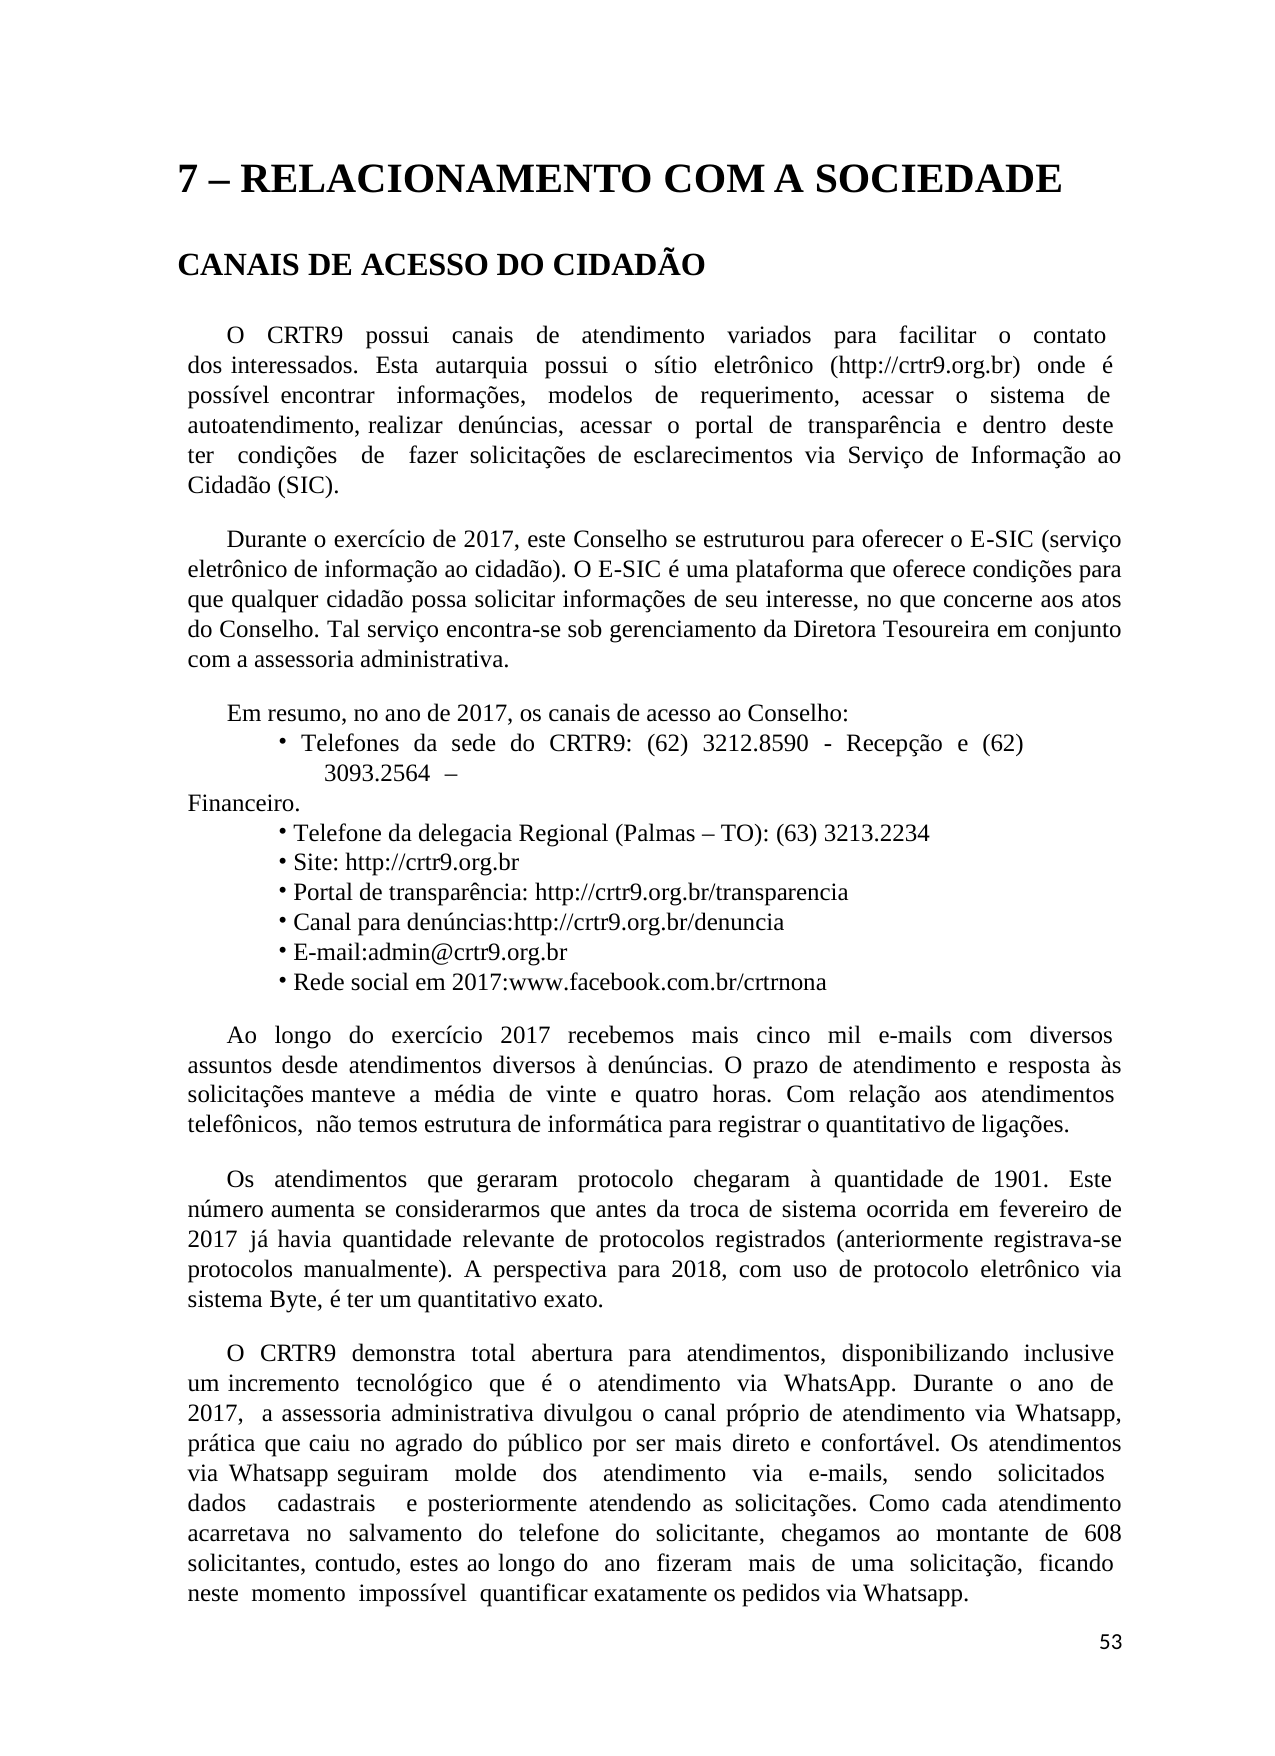

7 – RELACIONAMENTO COM A SOCIEDADE
CANAIS DE ACESSO DO CIDADÃO
O CRTR9 possui canais de atendimento variados para facilitar o contato dos interessados. Esta autarquia possui o sítio eletrônico (http://crtr9.org.br) onde é possível encontrar informações, modelos de requerimento, acessar o sistema de autoatendimento, realizar denúncias, acessar o portal de transparência e dentro deste ter condições de fazer solicitações de esclarecimentos via Serviço de Informação ao Cidadão (SIC).
Durante o exercício de 2017, este Conselho se estruturou para oferecer o E-SIC (serviço eletrônico de informação ao cidadão). O E-SIC é uma plataforma que oferece condições para que qualquer cidadão possa solicitar informações de seu interesse, no que concerne aos atos do Conselho. Tal serviço encontra-se sob gerenciamento da Diretora Tesoureira em conjunto com a assessoria administrativa.
Em resumo, no ano de 2017, os canais de acesso ao Conselho:
Telefones da sede do CRTR9: (62) 3212.8590 - Recepção e (62) 3093.2564 –
Financeiro.
Telefone da delegacia Regional (Palmas – TO): (63) 3213.2234
Site: http://crtr9.org.br
Portal de transparência: http://crtr9.org.br/transparencia
Canal para denúncias:http://crtr9.org.br/denuncia
E-mail:admin@crtr9.org.br
Rede social em 2017:www.facebook.com.br/crtrnona
Ao longo do exercício 2017 recebemos mais cinco mil e-mails com diversos assuntos desde atendimentos diversos à denúncias. O prazo de atendimento e resposta às solicitações manteve a média de vinte e quatro horas. Com relação aos atendimentos telefônicos, não temos estrutura de informática para registrar o quantitativo de ligações.
Os atendimentos que geraram protocolo chegaram à quantidade de 1901. Este número aumenta se considerarmos que antes da troca de sistema ocorrida em fevereiro de 2017 já havia quantidade relevante de protocolos registrados (anteriormente registrava-se protocolos manualmente). A perspectiva para 2018, com uso de protocolo eletrônico via sistema Byte, é ter um quantitativo exato.
O CRTR9 demonstra total abertura para atendimentos, disponibilizando inclusive um incremento tecnológico que é o atendimento via WhatsApp. Durante o ano de 2017, a assessoria administrativa divulgou o canal próprio de atendimento via Whatsapp, prática que caiu no agrado do público por ser mais direto e confortável. Os atendimentos via Whatsapp seguiram molde dos atendimento via e-mails, sendo solicitados dados cadastrais e posteriormente atendendo as solicitações. Como cada atendimento acarretava no salvamento do telefone do solicitante, chegamos ao montante de 608 solicitantes, contudo, estes ao longo do ano fizeram mais de uma solicitação, ficando neste momento impossível quantificar exatamente os pedidos via Whatsapp.